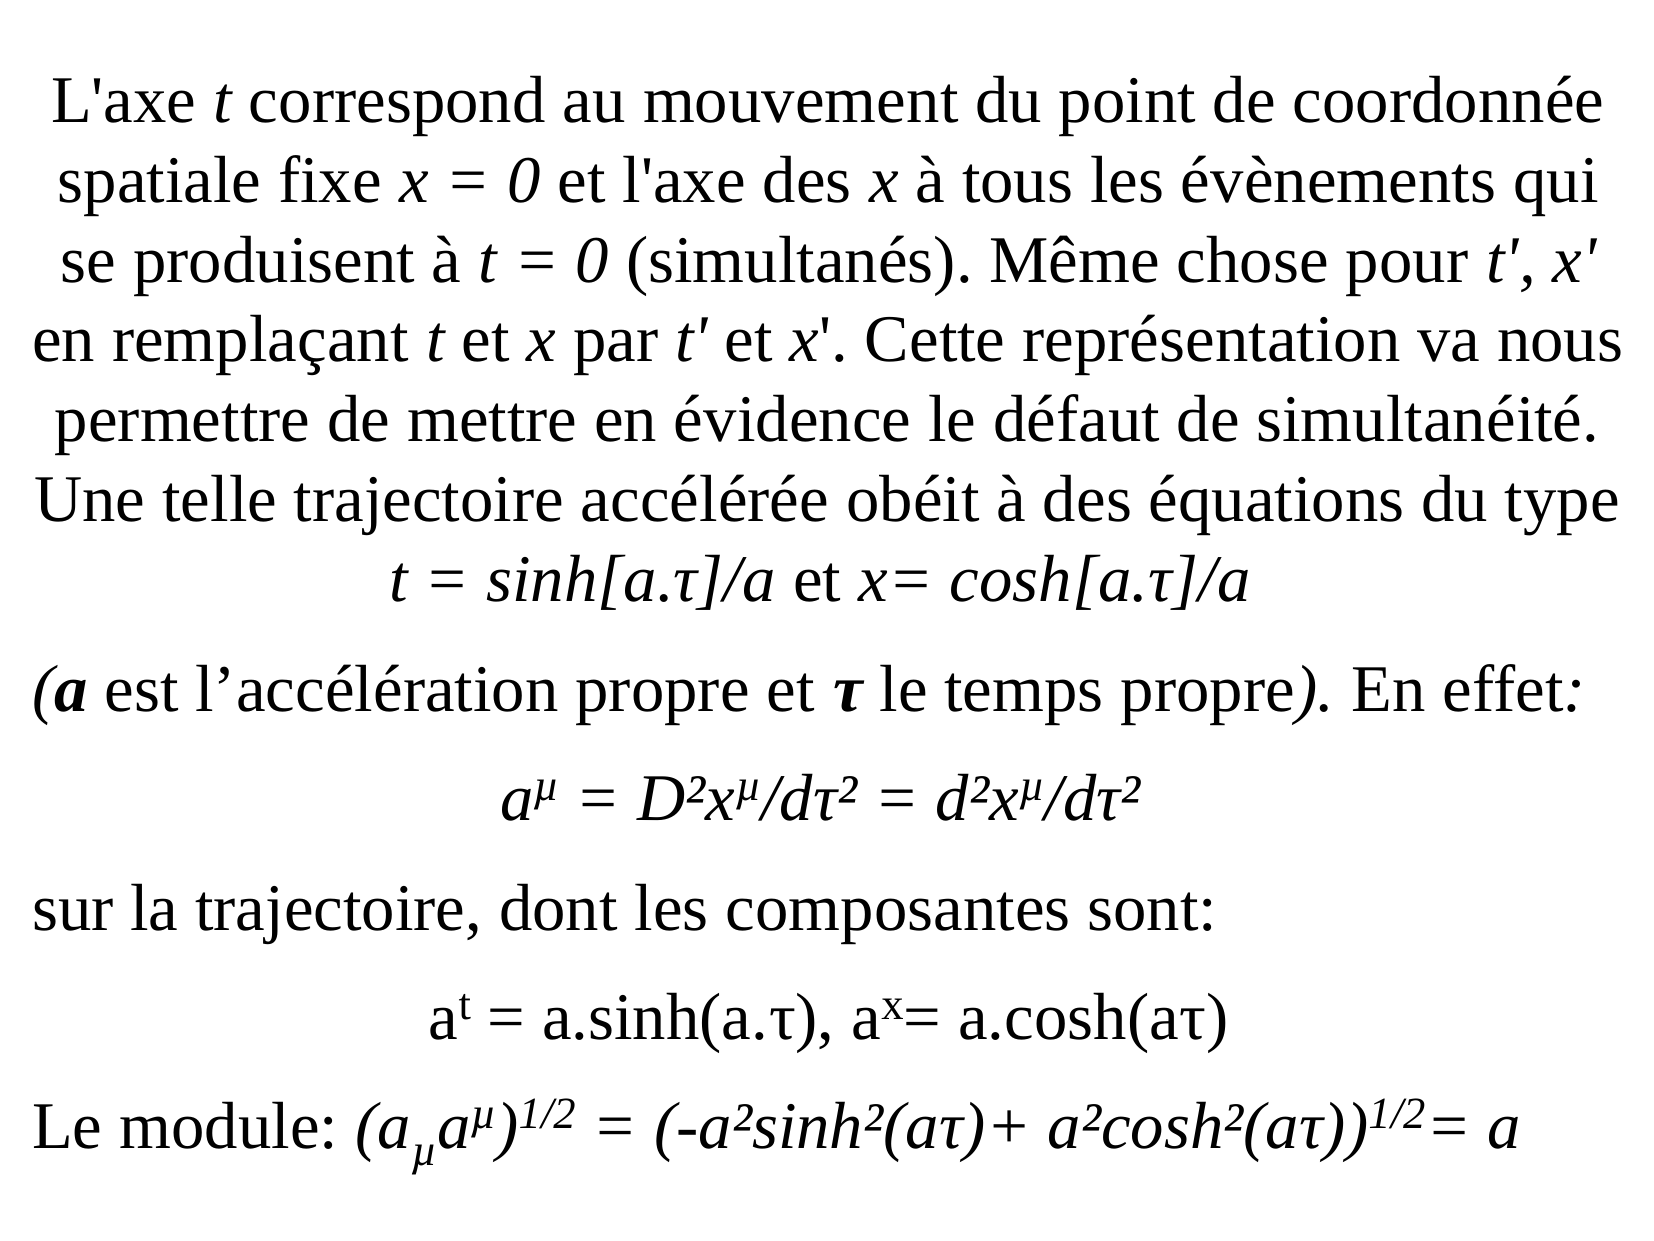

L'axe t correspond au mouvement du point de coordonnée spatiale fixe x = 0 et l'axe des x à tous les évènements qui se produisent à t = 0 (simultanés). Même chose pour t', x' en remplaçant t et x par t' et x'. Cette représentation va nous permettre de mettre en évidence le défaut de simultanéité. Une telle trajectoire accélérée obéit à des équations du type t = sinh[a.τ]/a et x= cosh[a.τ]/a
(a est l’accélération propre et τ le temps propre). En effet:
aµ = D²xµ/dτ² = d²xµ/dτ²
sur la trajectoire, dont les composantes sont:
at = a.sinh(a.τ), ax= a.cosh(aτ)
Le module: (aµaµ)1/2 = (-a²sinh²(aτ)+ a²cosh²(aτ))1/2= a